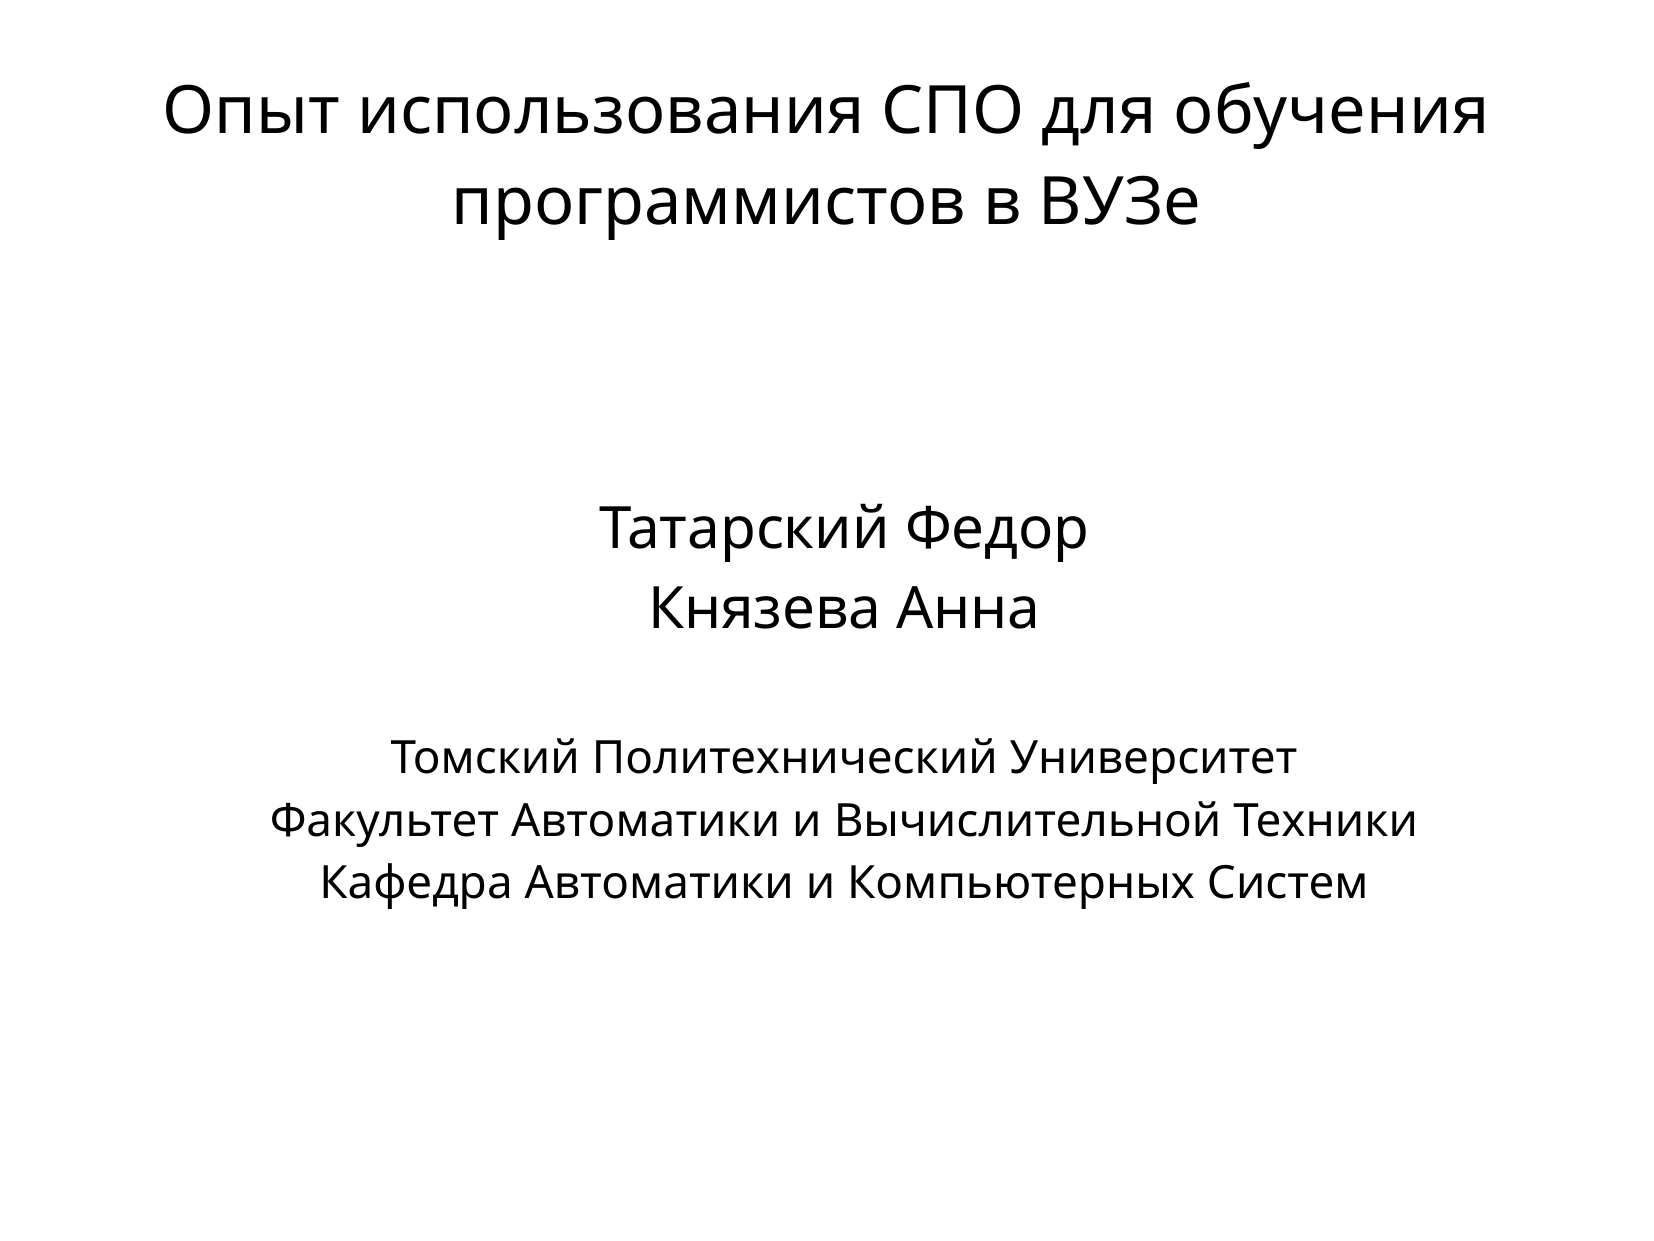

# Опыт использования СПО для обучения программистов в ВУЗе
Татарский Федор
Князева Анна
Томский Политехнический Университет
Факультет Автоматики и Вычислительной Техники
Кафедра Автоматики и Компьютерных Систем